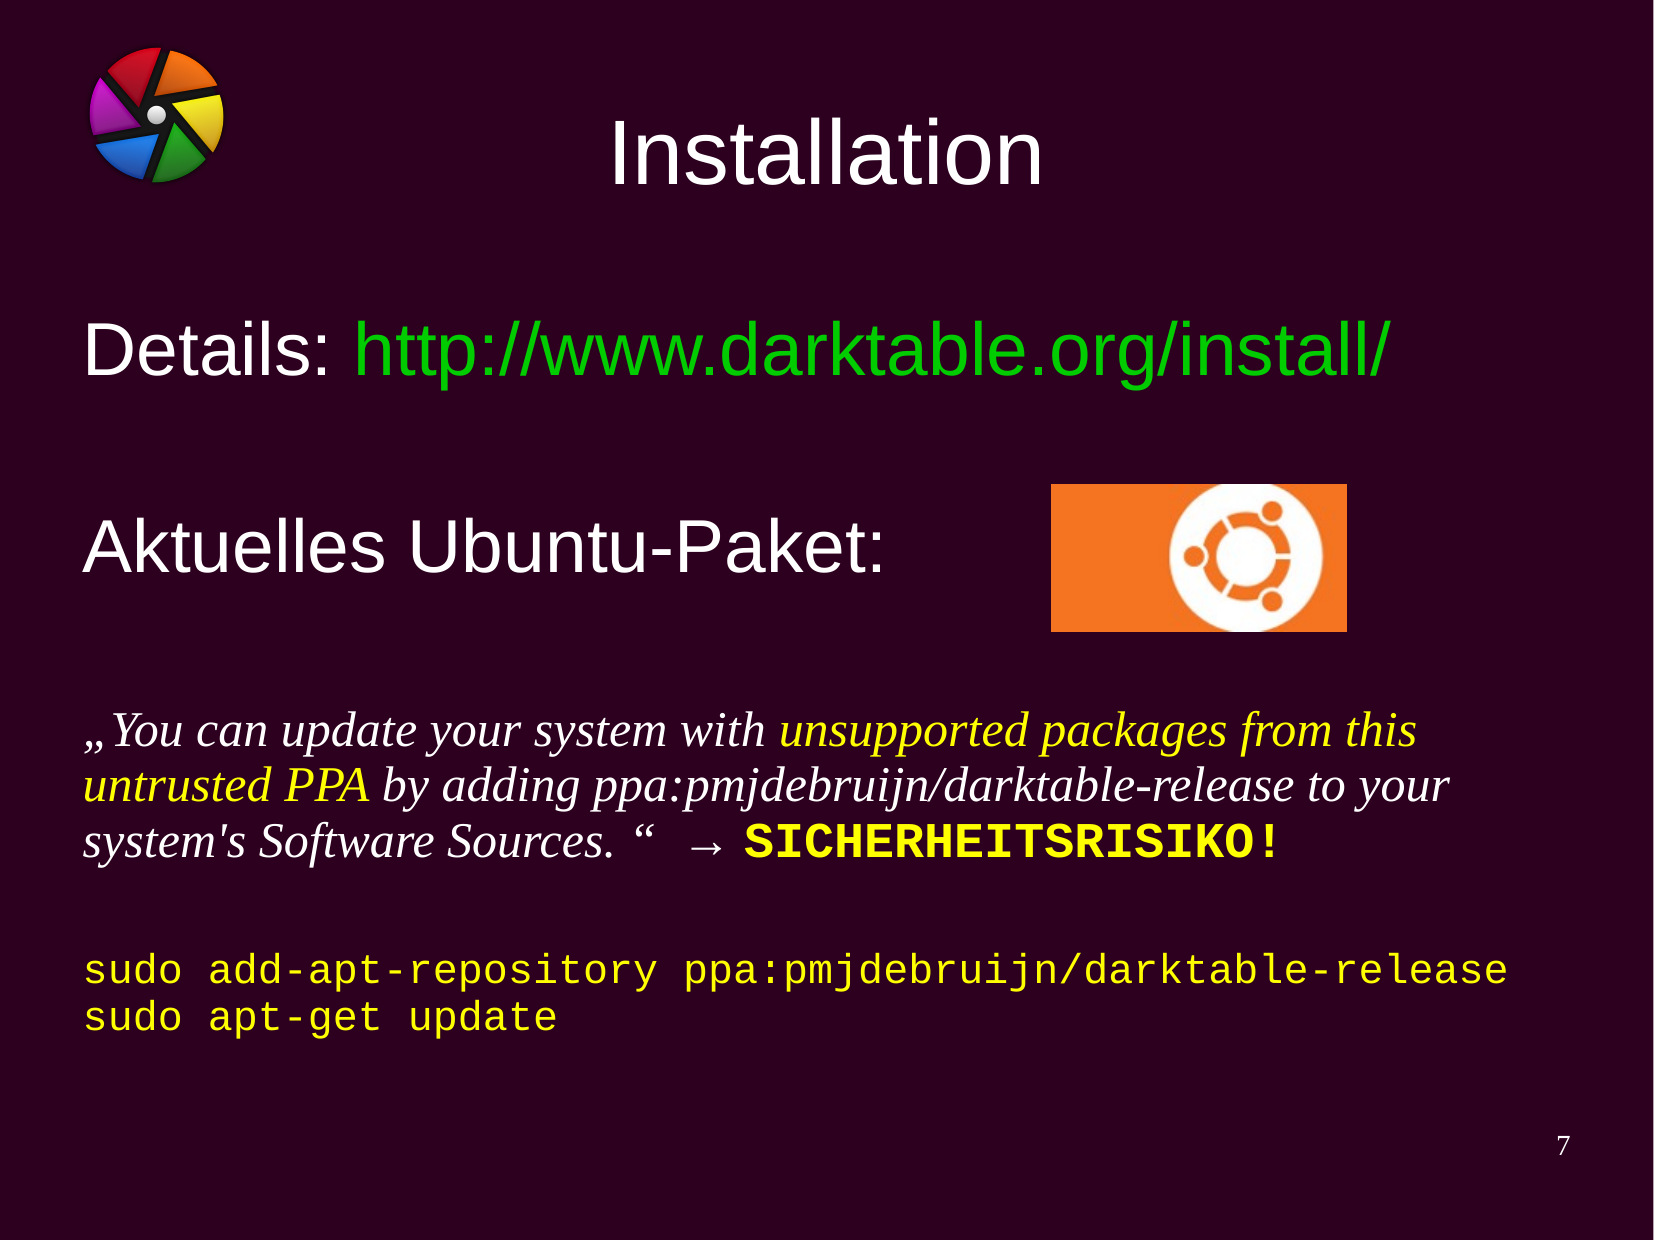

# Installation
Details: http://www.darktable.org/install/
Aktuelles Ubuntu-Paket:
„You can update your system with unsupported packages from this untrusted PPA by adding ppa:pmjdebruijn/darktable-release to your system's Software Sources. “ → SICHERHEITSRISIKO!
sudo add-apt-repository ppa:pmjdebruijn/darktable-release
sudo apt-get update
7